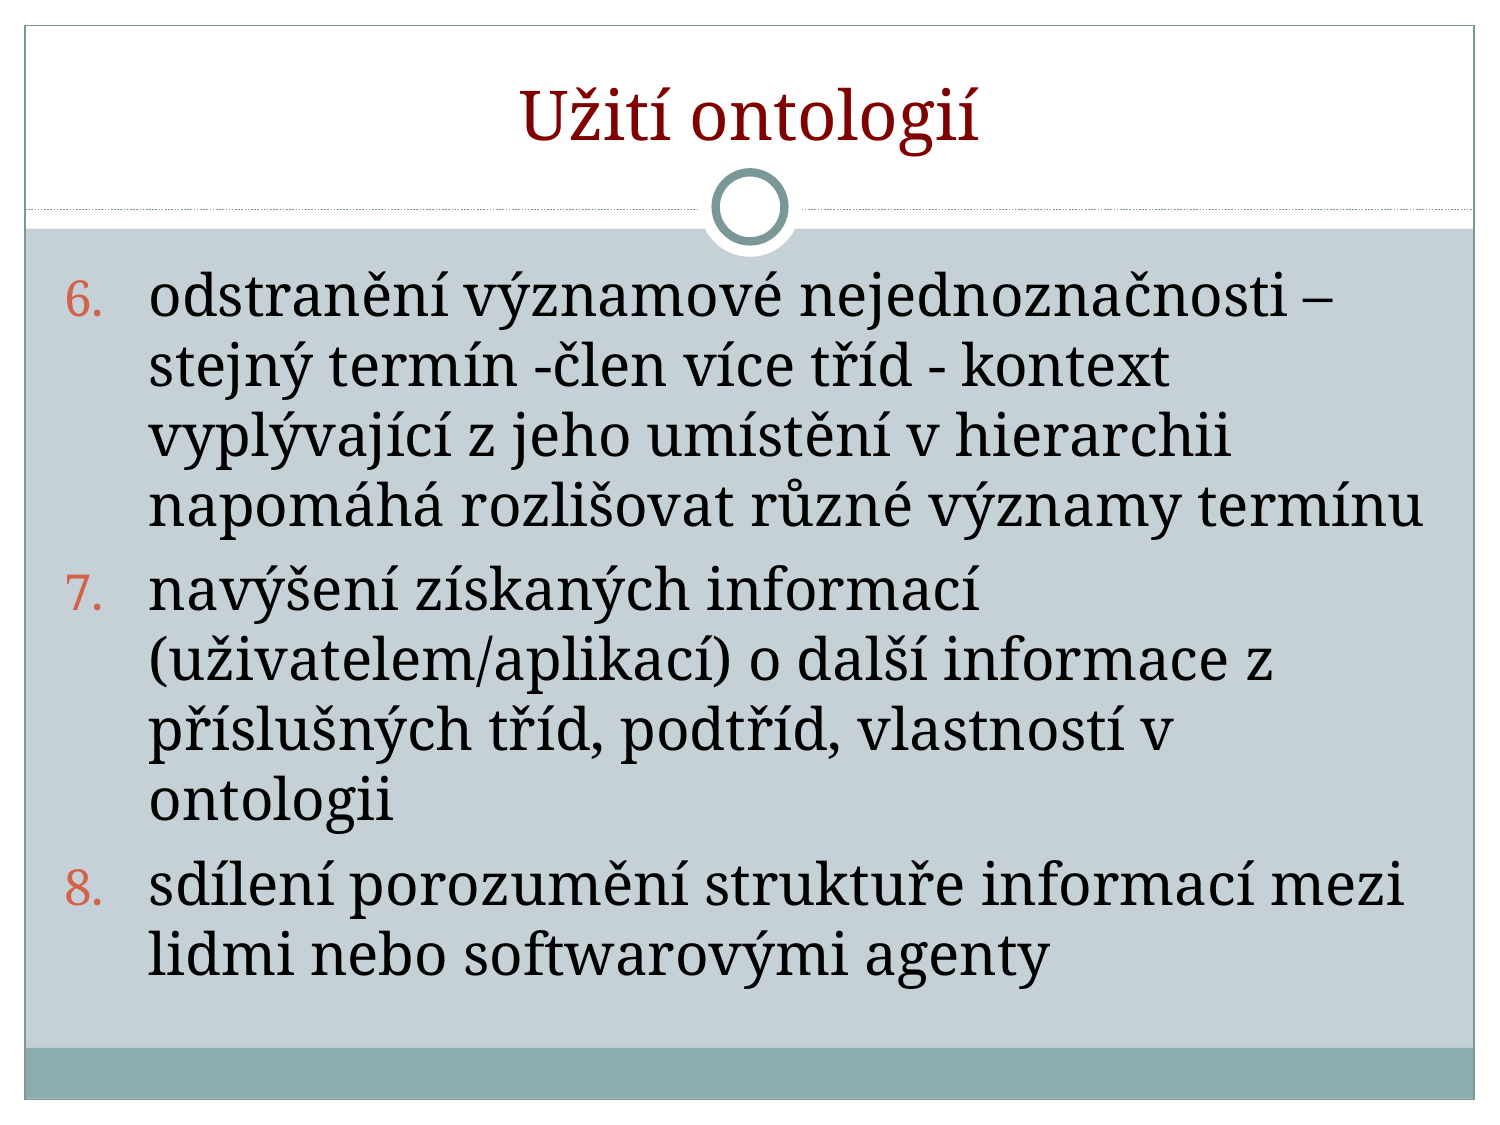

# Užití ontologií
odstranění významové nejednoznačnosti – stejný termín -člen více tříd - kontext vyplývající z jeho umístění v hierarchii napomáhá rozlišovat různé významy termínu
navýšení získaných informací (uživatelem/aplikací) o další informace z příslušných tříd, podtříd, vlastností v ontologii
sdílení porozumění struktuře informací mezi lidmi nebo softwarovými agenty